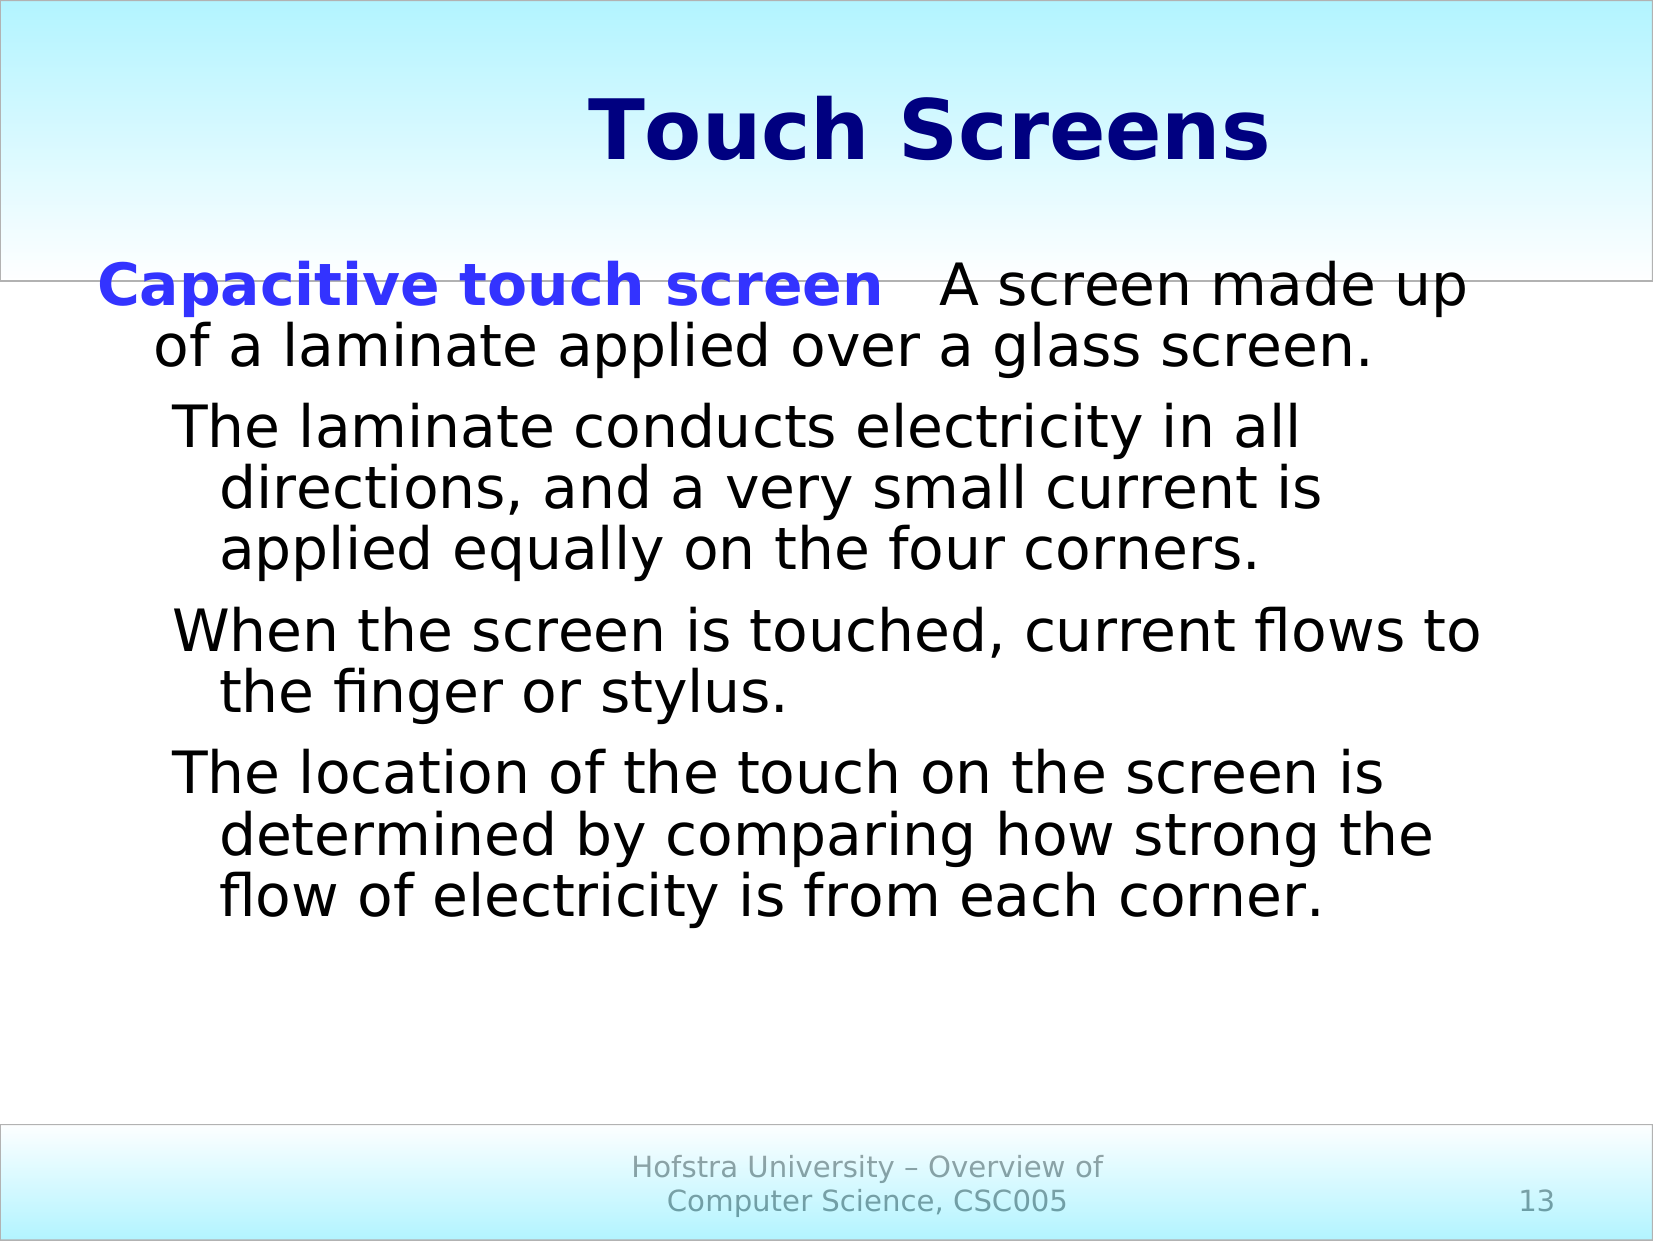

# Touch Screens
Capacitive touch screen A screen made up of a laminate applied over a glass screen.
The laminate conducts electricity in all directions, and a very small current is applied equally on the four corners.
When the screen is touched, current flows to the finger or stylus.
The location of the touch on the screen is determined by comparing how strong the flow of electricity is from each corner.
13